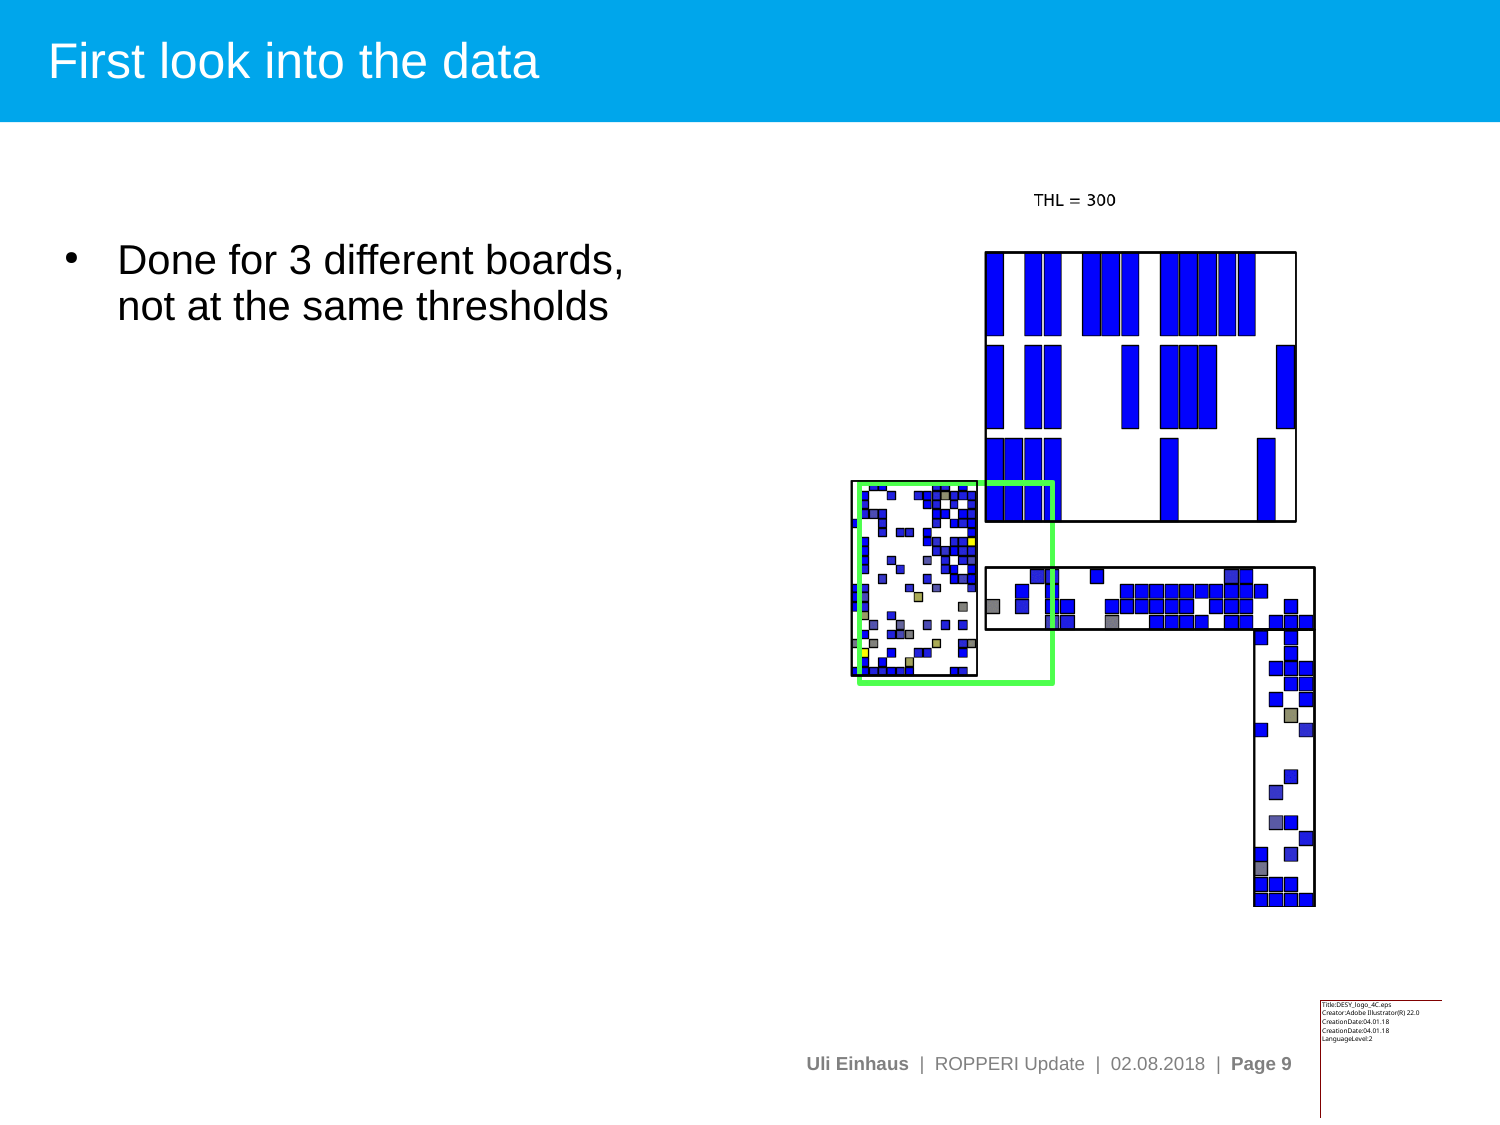

# First look into the data
Done for 3 different boards,
not at the same thresholds